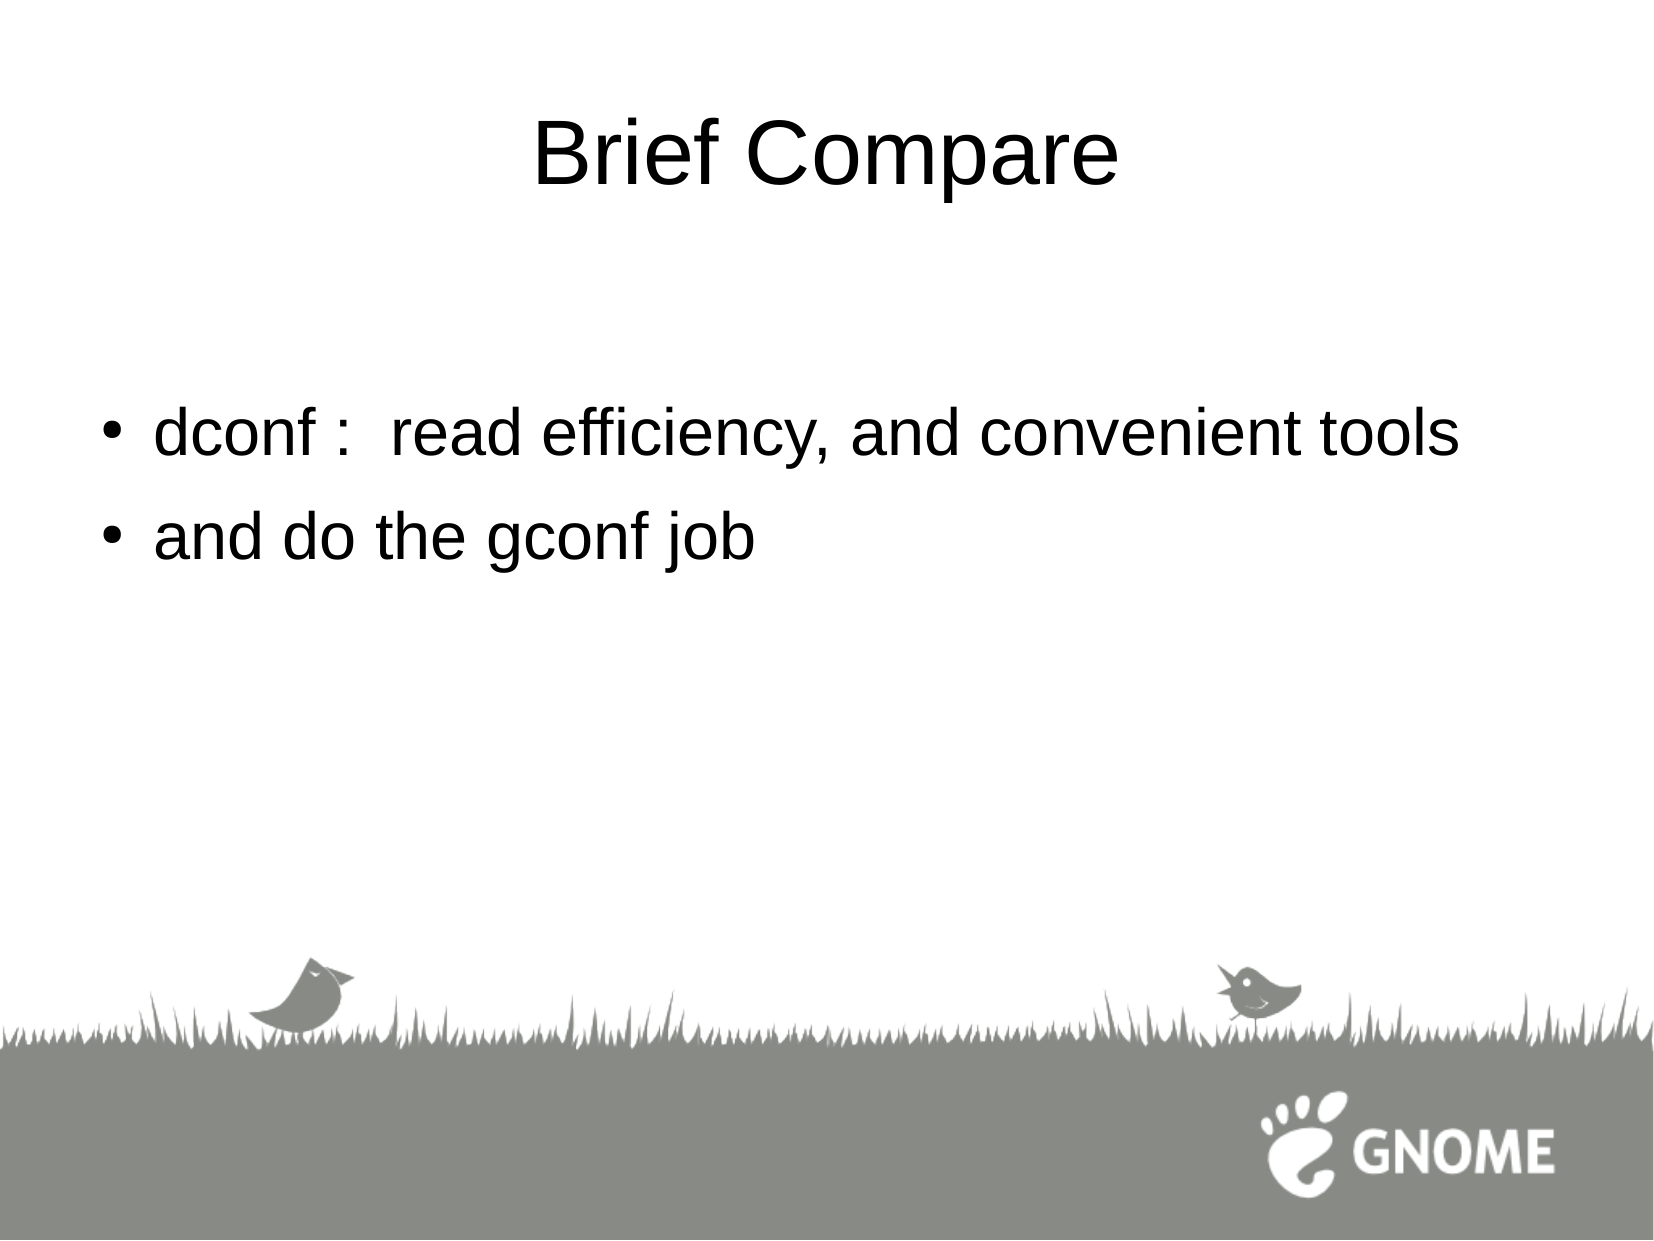

# Brief Compare
dconf : read efficiency, and convenient tools
and do the gconf job